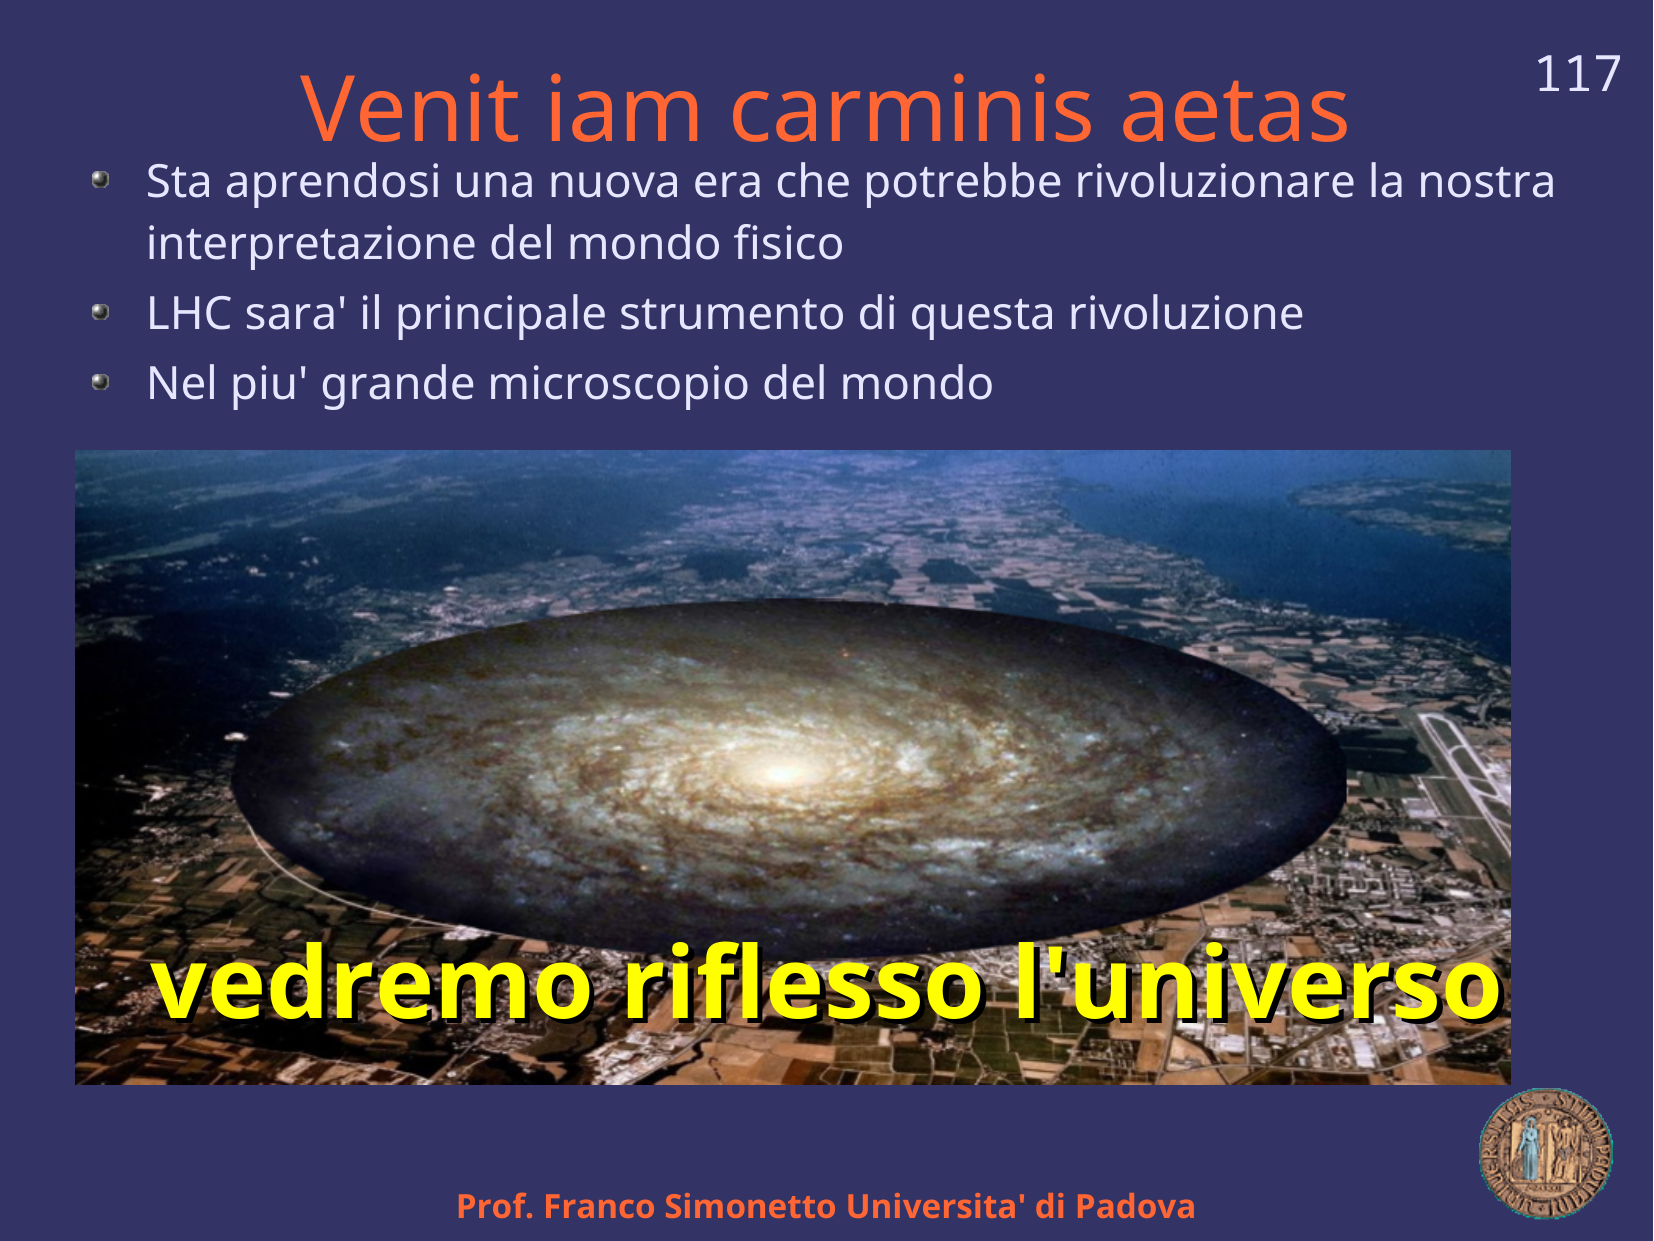

117
# Venit iam carminis aetas
Sta aprendosi una nuova era che potrebbe rivoluzionare la nostra interpretazione del mondo fisico
LHC sara' il principale strumento di questa rivoluzione
Nel piu' grande microscopio del mondo
vedremo riflesso l'universo